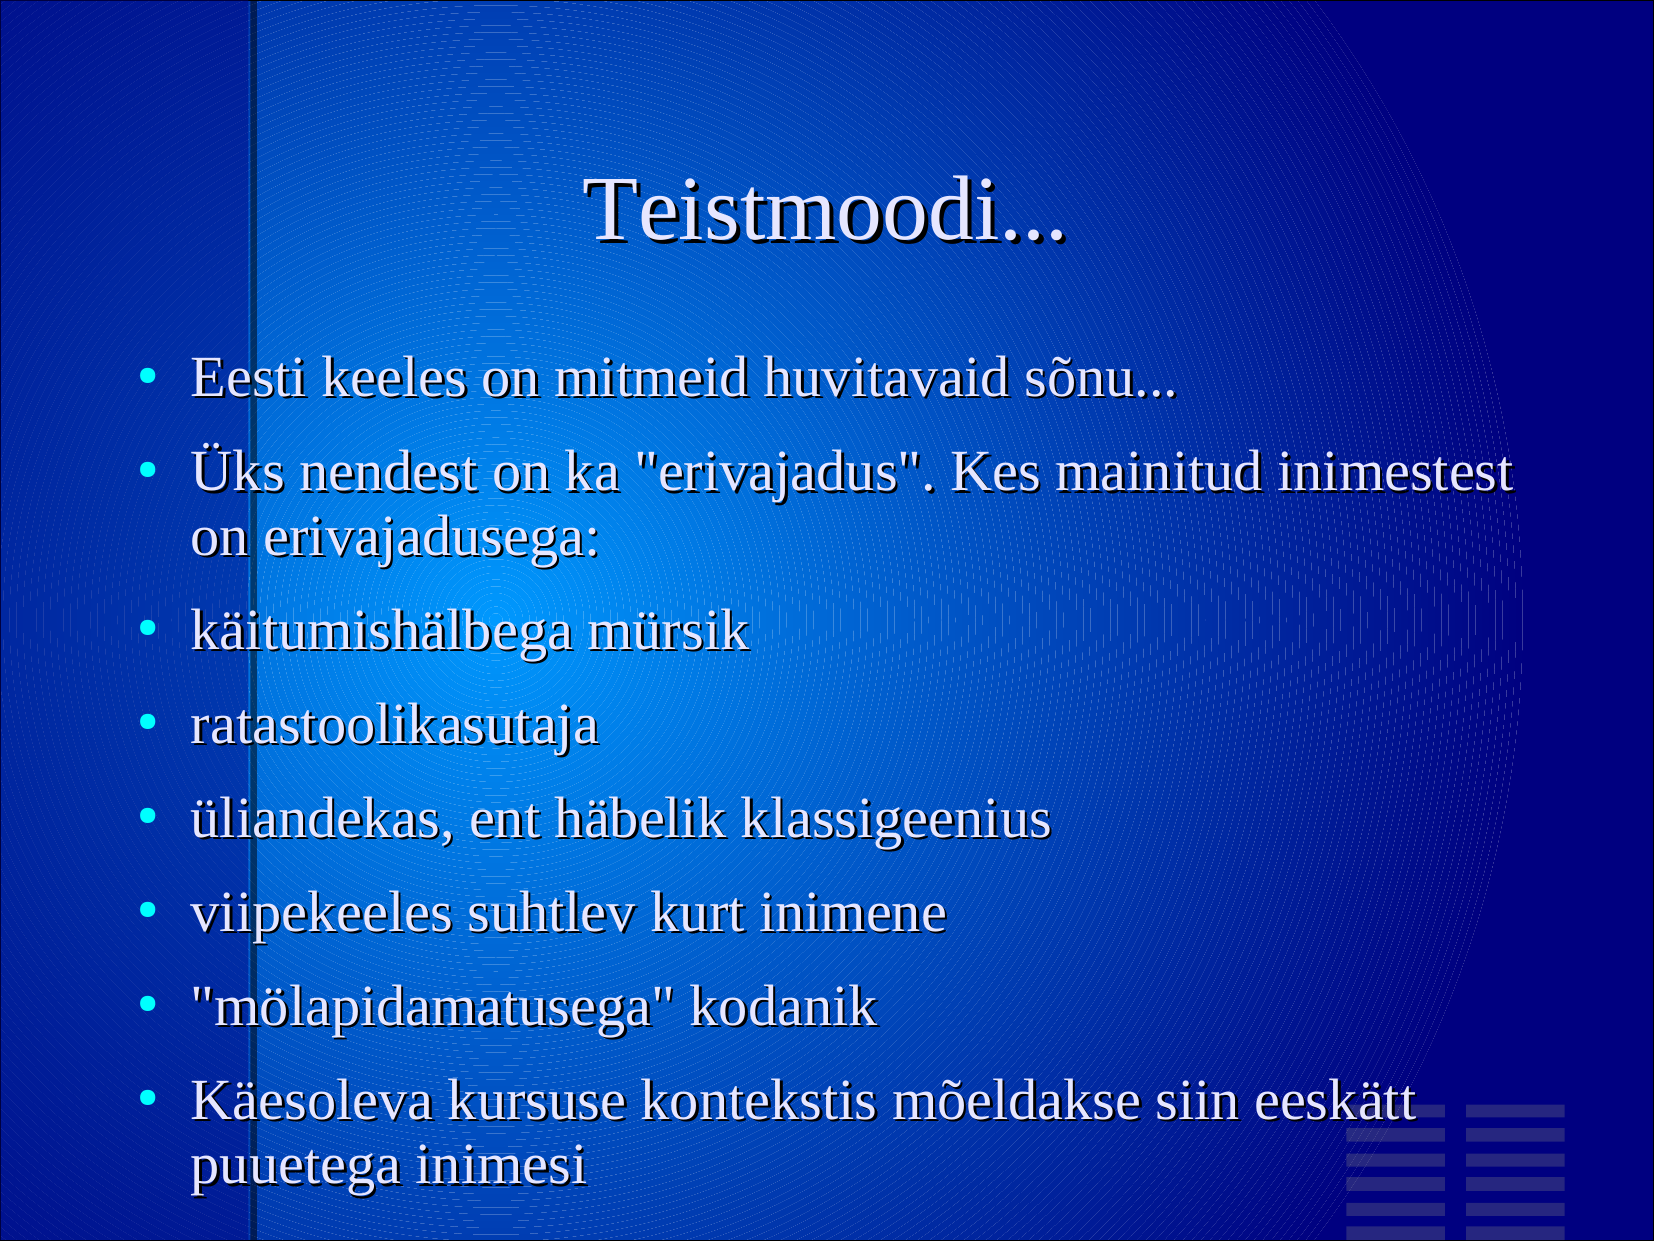

# Teistmoodi...
Eesti keeles on mitmeid huvitavaid sõnu...
Üks nendest on ka "erivajadus". Kes mainitud inimestest on erivajadusega:
käitumishälbega mürsik
ratastoolikasutaja
üliandekas, ent häbelik klassigeenius
viipekeeles suhtlev kurt inimene
"mölapidamatusega" kodanik
Käesoleva kursuse kontekstis mõeldakse siin eeskätt puuetega inimesi